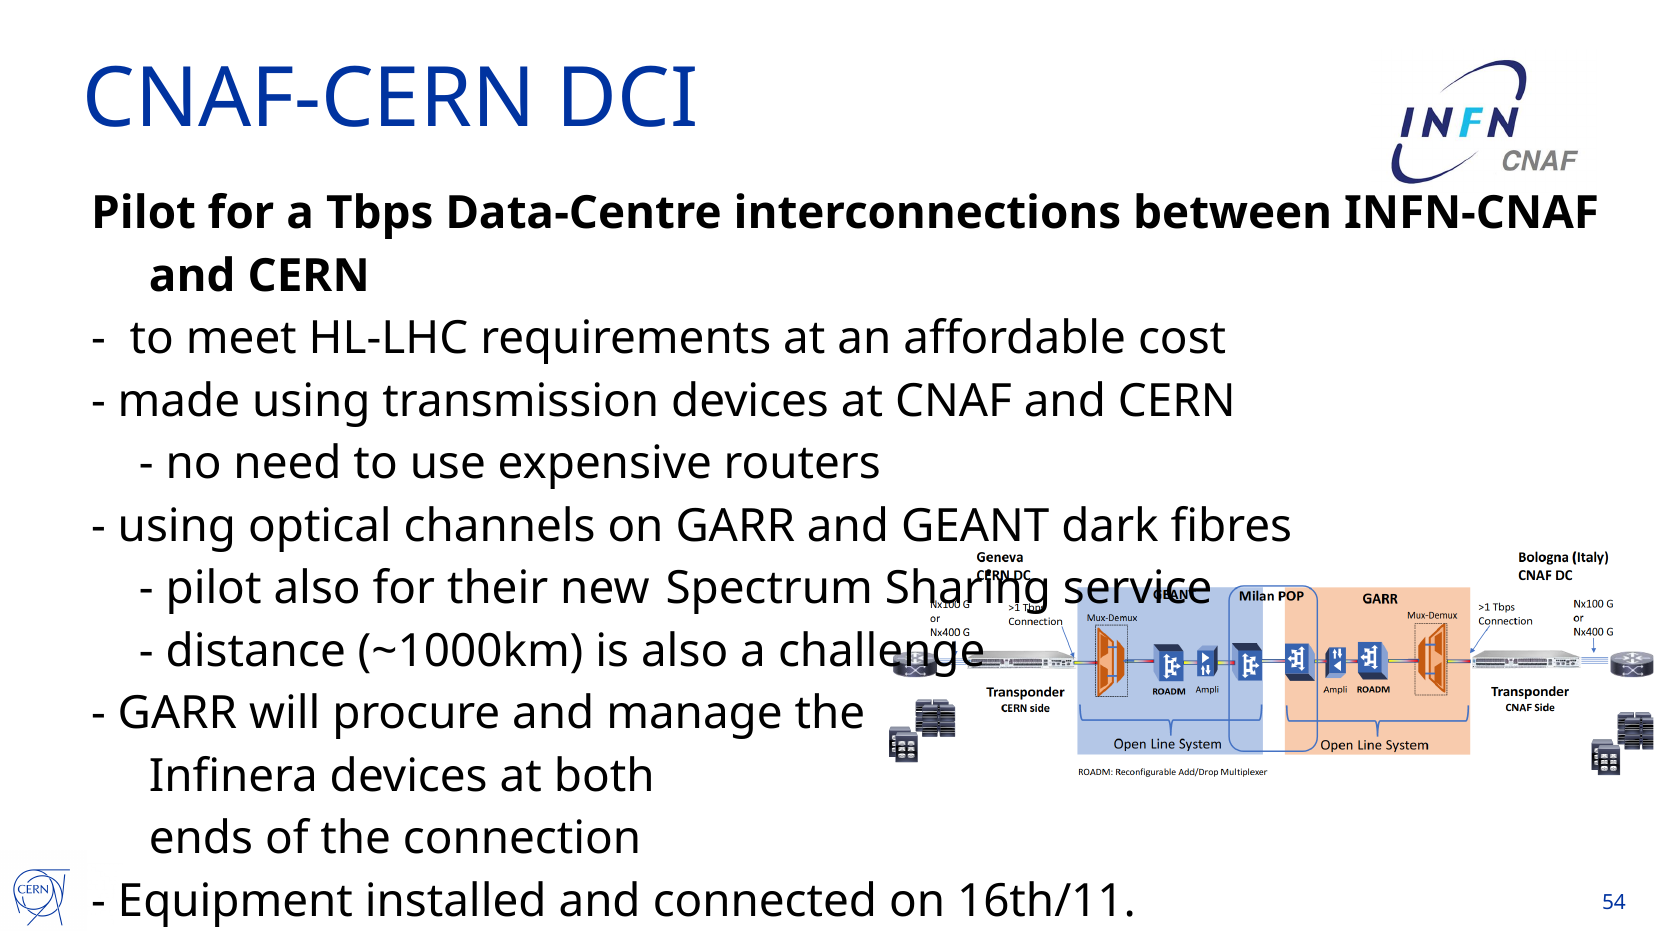

# CNAF-CERN DCI
Pilot for a Tbps Data-Centre interconnections between INFN-CNAF and CERN
- to meet HL-LHC requirements at an affordable cost
- made using transmission devices at CNAF and CERN
 - no need to use expensive routers
- using optical channels on GARR and GEANT dark fibres
 - pilot also for their new 	Spectrum Sharing service
 - distance (~1000km) is also a challenge
- GARR will procure and manage the
Infinera devices at both
ends of the connection
- Equipment installed and connected on 16th/11.
-Reached 400Gbps on single wavelength Geneva-Bologna
54